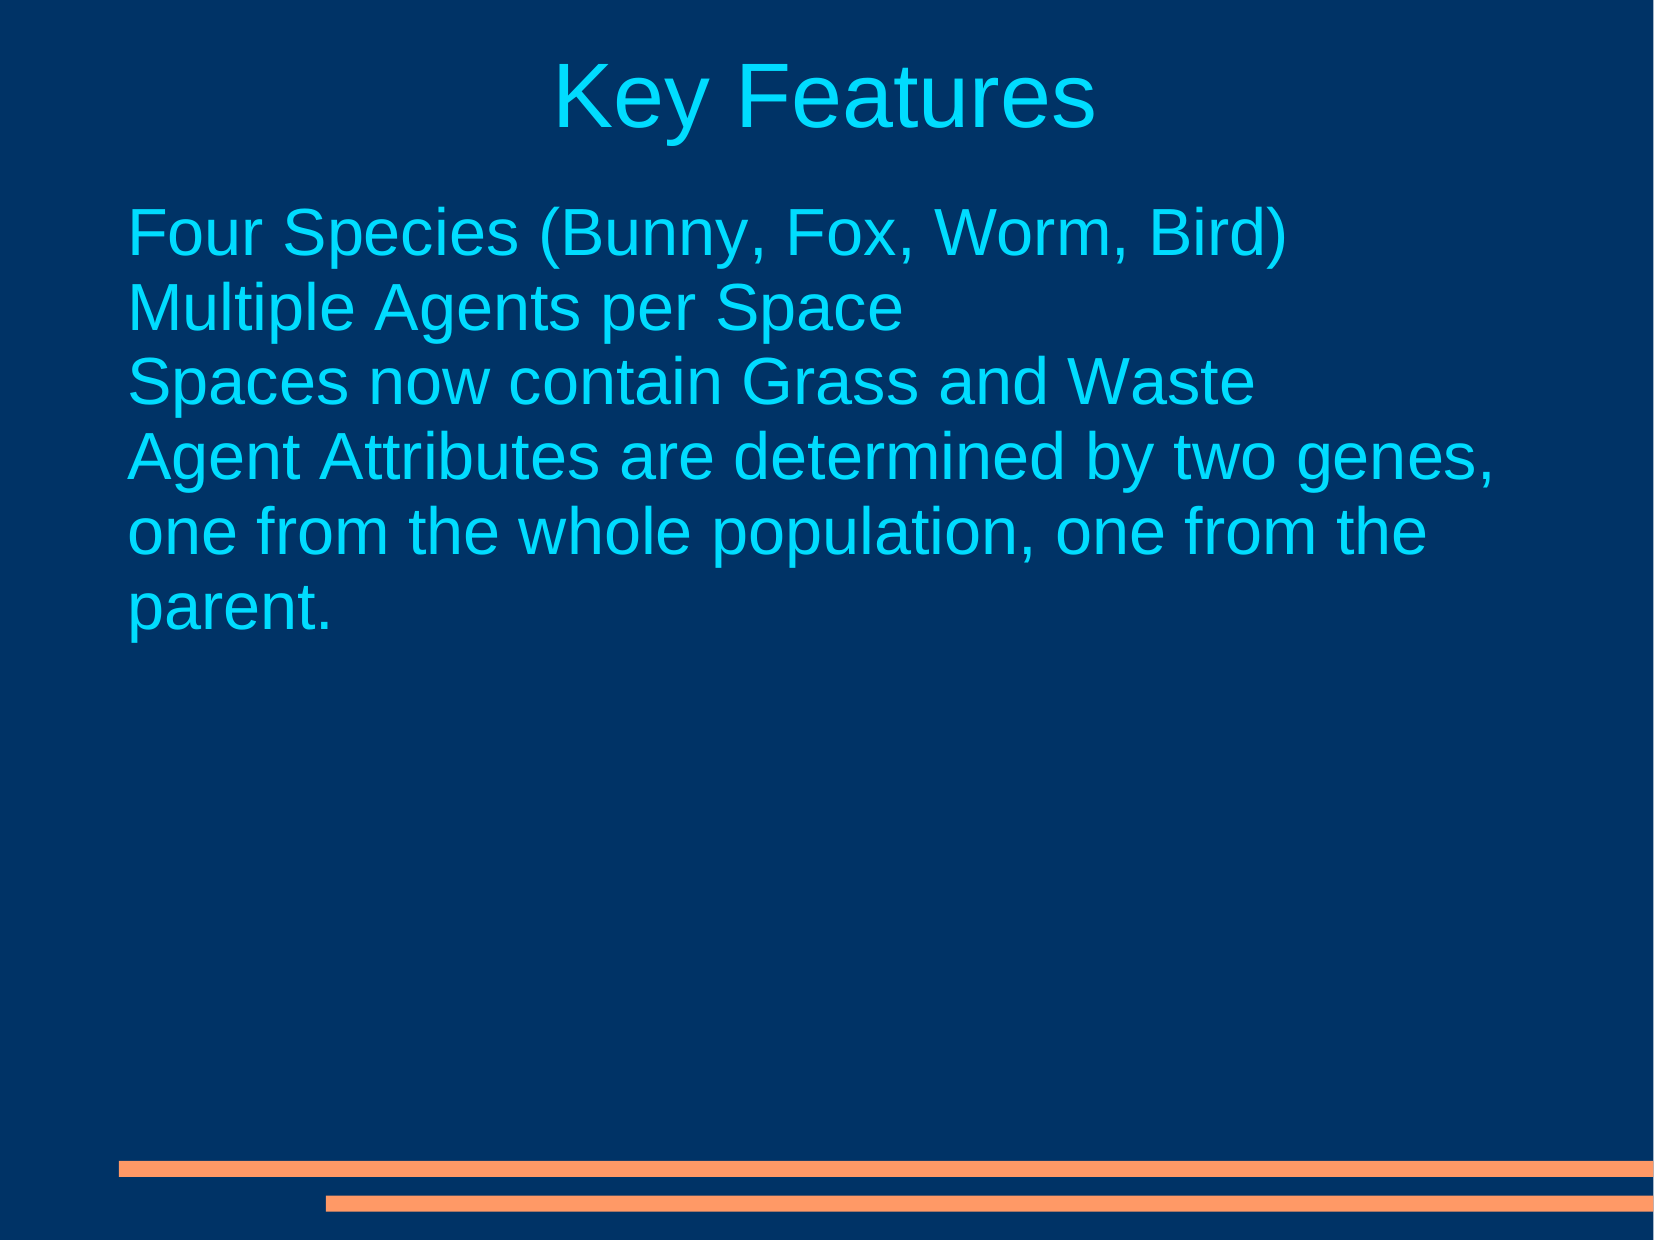

Key Features
Four Species (Bunny, Fox, Worm, Bird)
Multiple Agents per Space
Spaces now contain Grass and Waste
Agent Attributes are determined by two genes, one from the whole population, one from the parent.